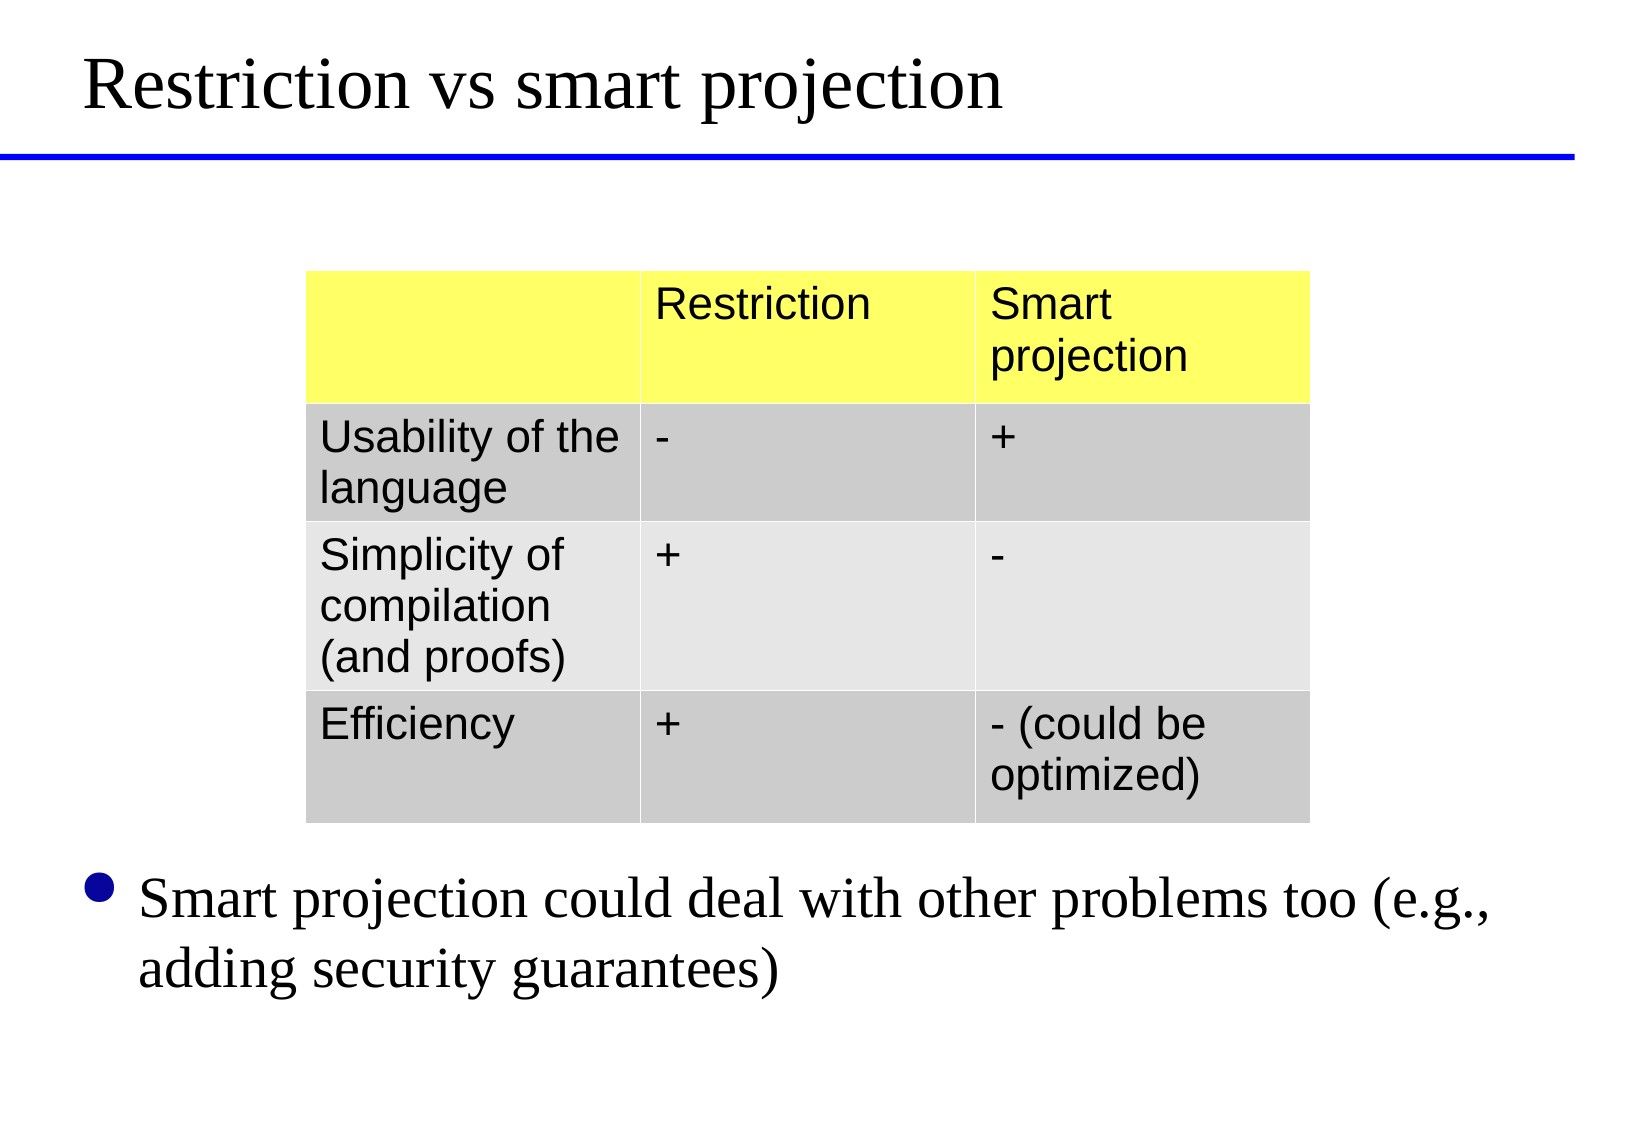

# Restriction vs smart projection
Smart projection could deal with other problems too (e.g., adding security guarantees)
| | Restriction | Smart projection |
| --- | --- | --- |
| Usability of the language | - | + |
| Simplicity of compilation (and proofs) | + | - |
| Efficiency | + | - (could be optimized) |